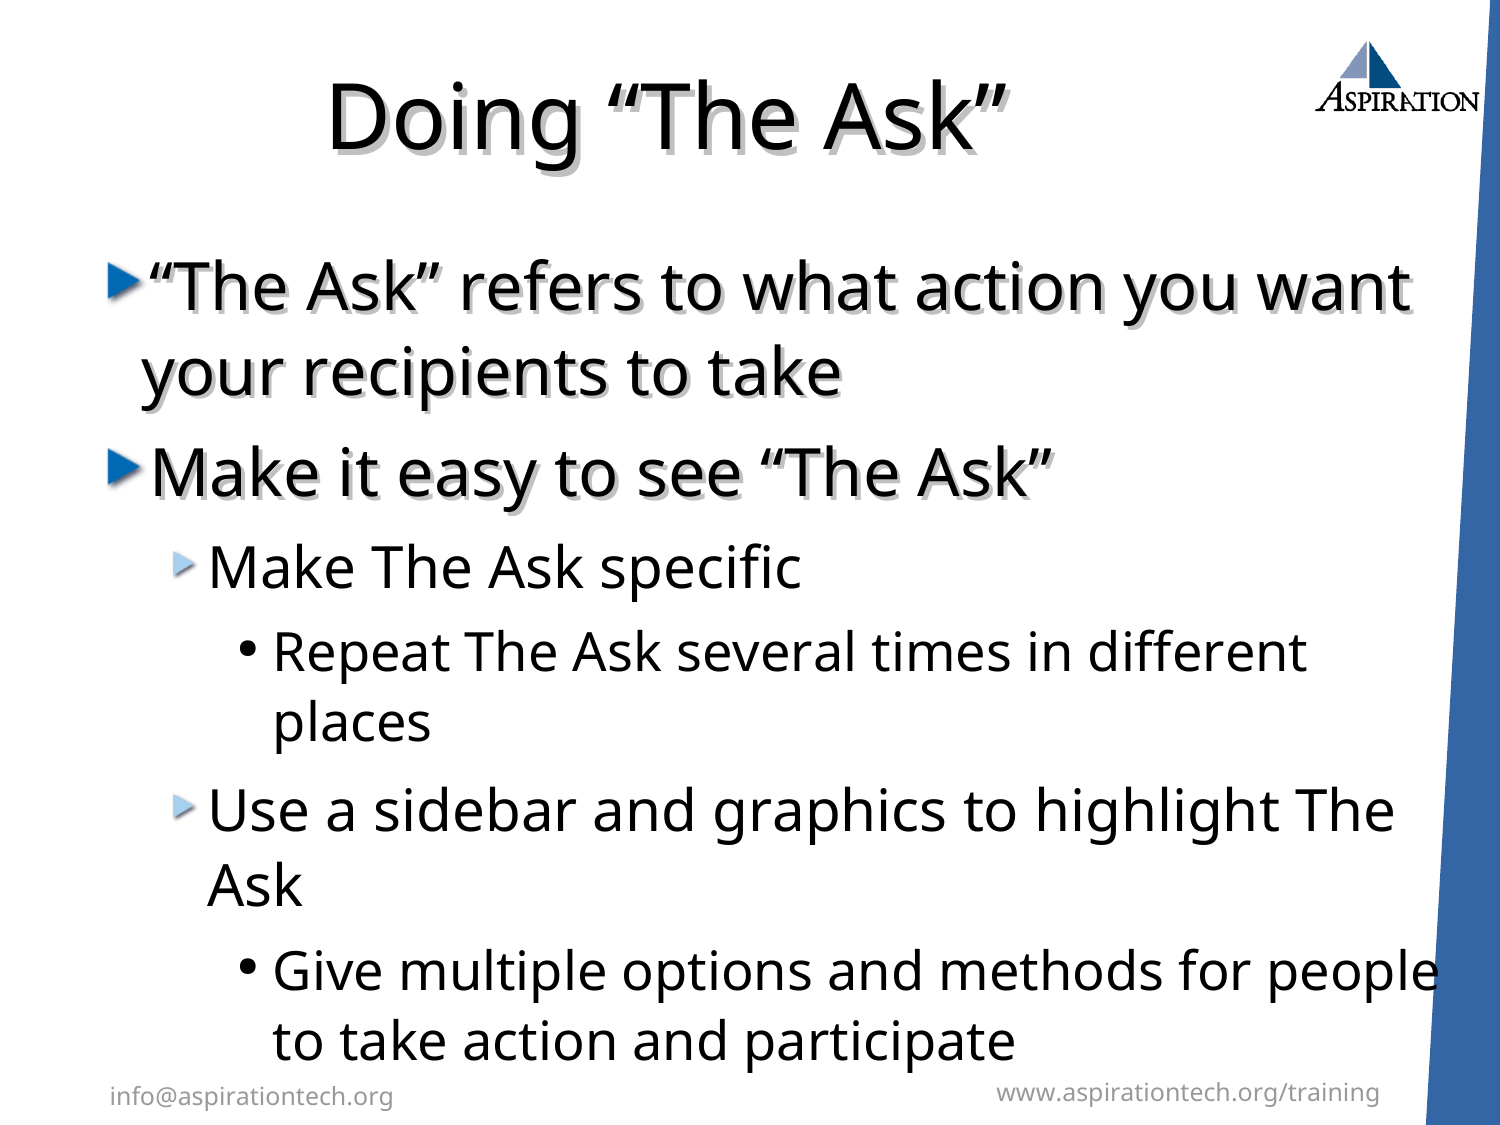

# Doing “The Ask”
“The Ask” refers to what action you want your recipients to take
Make it easy to see “The Ask”
Make The Ask specific
Repeat The Ask several times in different places
Use a sidebar and graphics to highlight The Ask
Give multiple options and methods for people to take action and participate